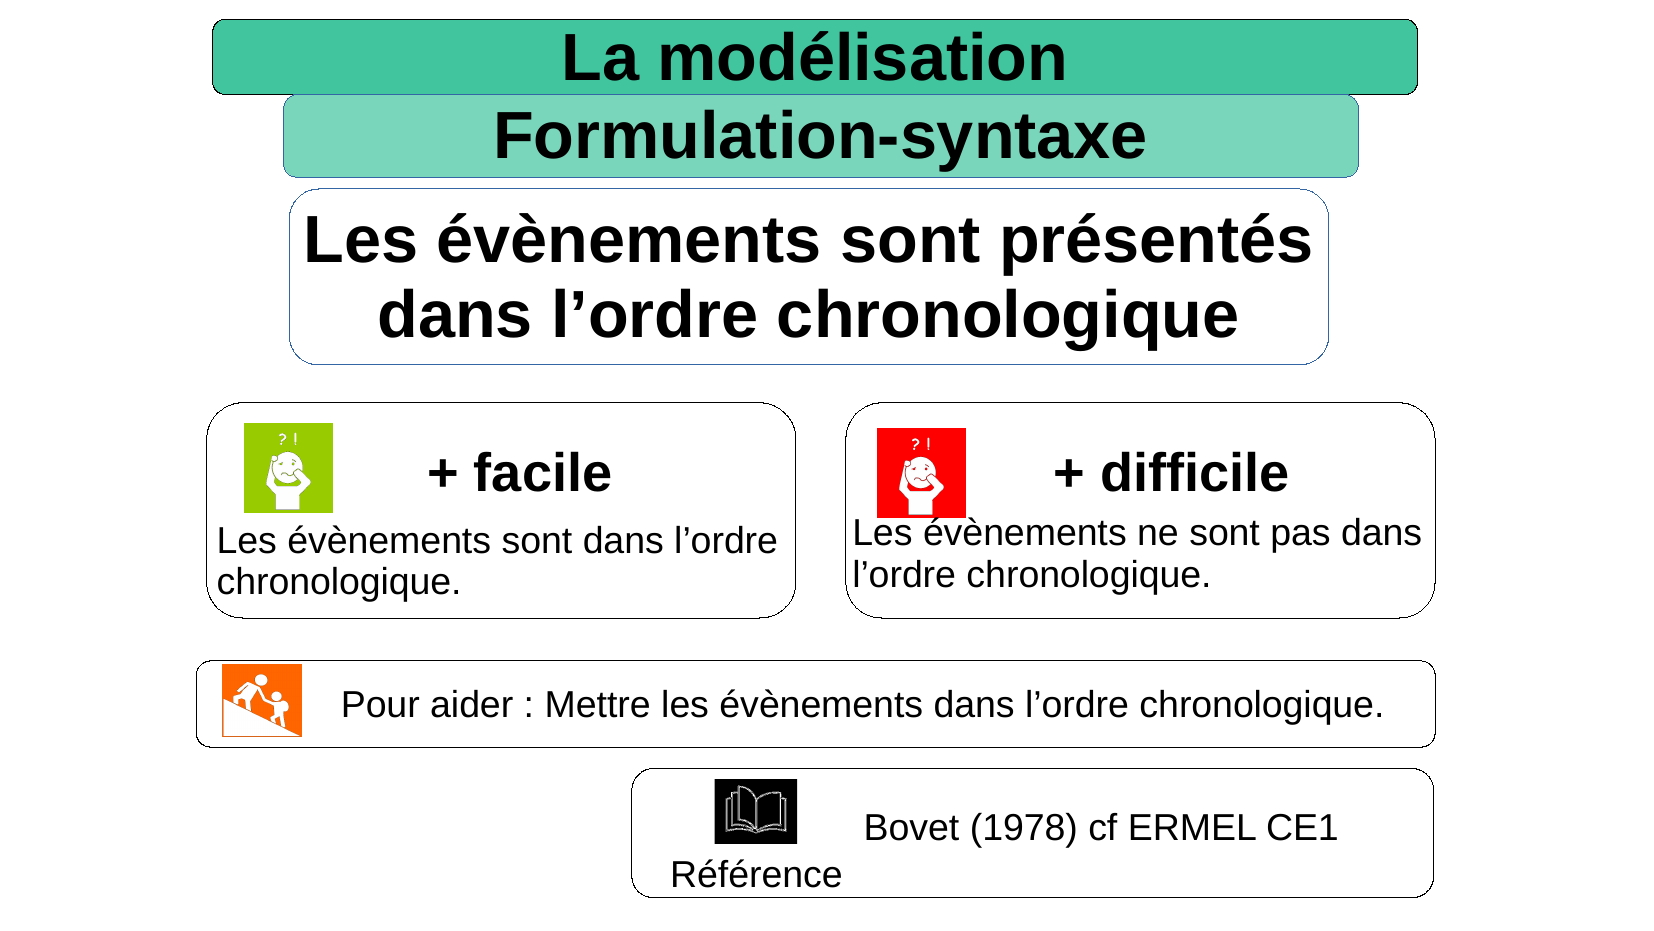

La modélisation
Formulation-syntaxe
Les évènements sont présentés
dans l’ordre chronologique
+ facile
+ difficile
Les évènements ne sont pas dans
l’ordre chronologique.
Les évènements sont dans l’ordre
chronologique.
 Pour aider : Mettre les évènements dans l’ordre chronologique.
Bovet (1978) cf ERMEL CE1
Référence